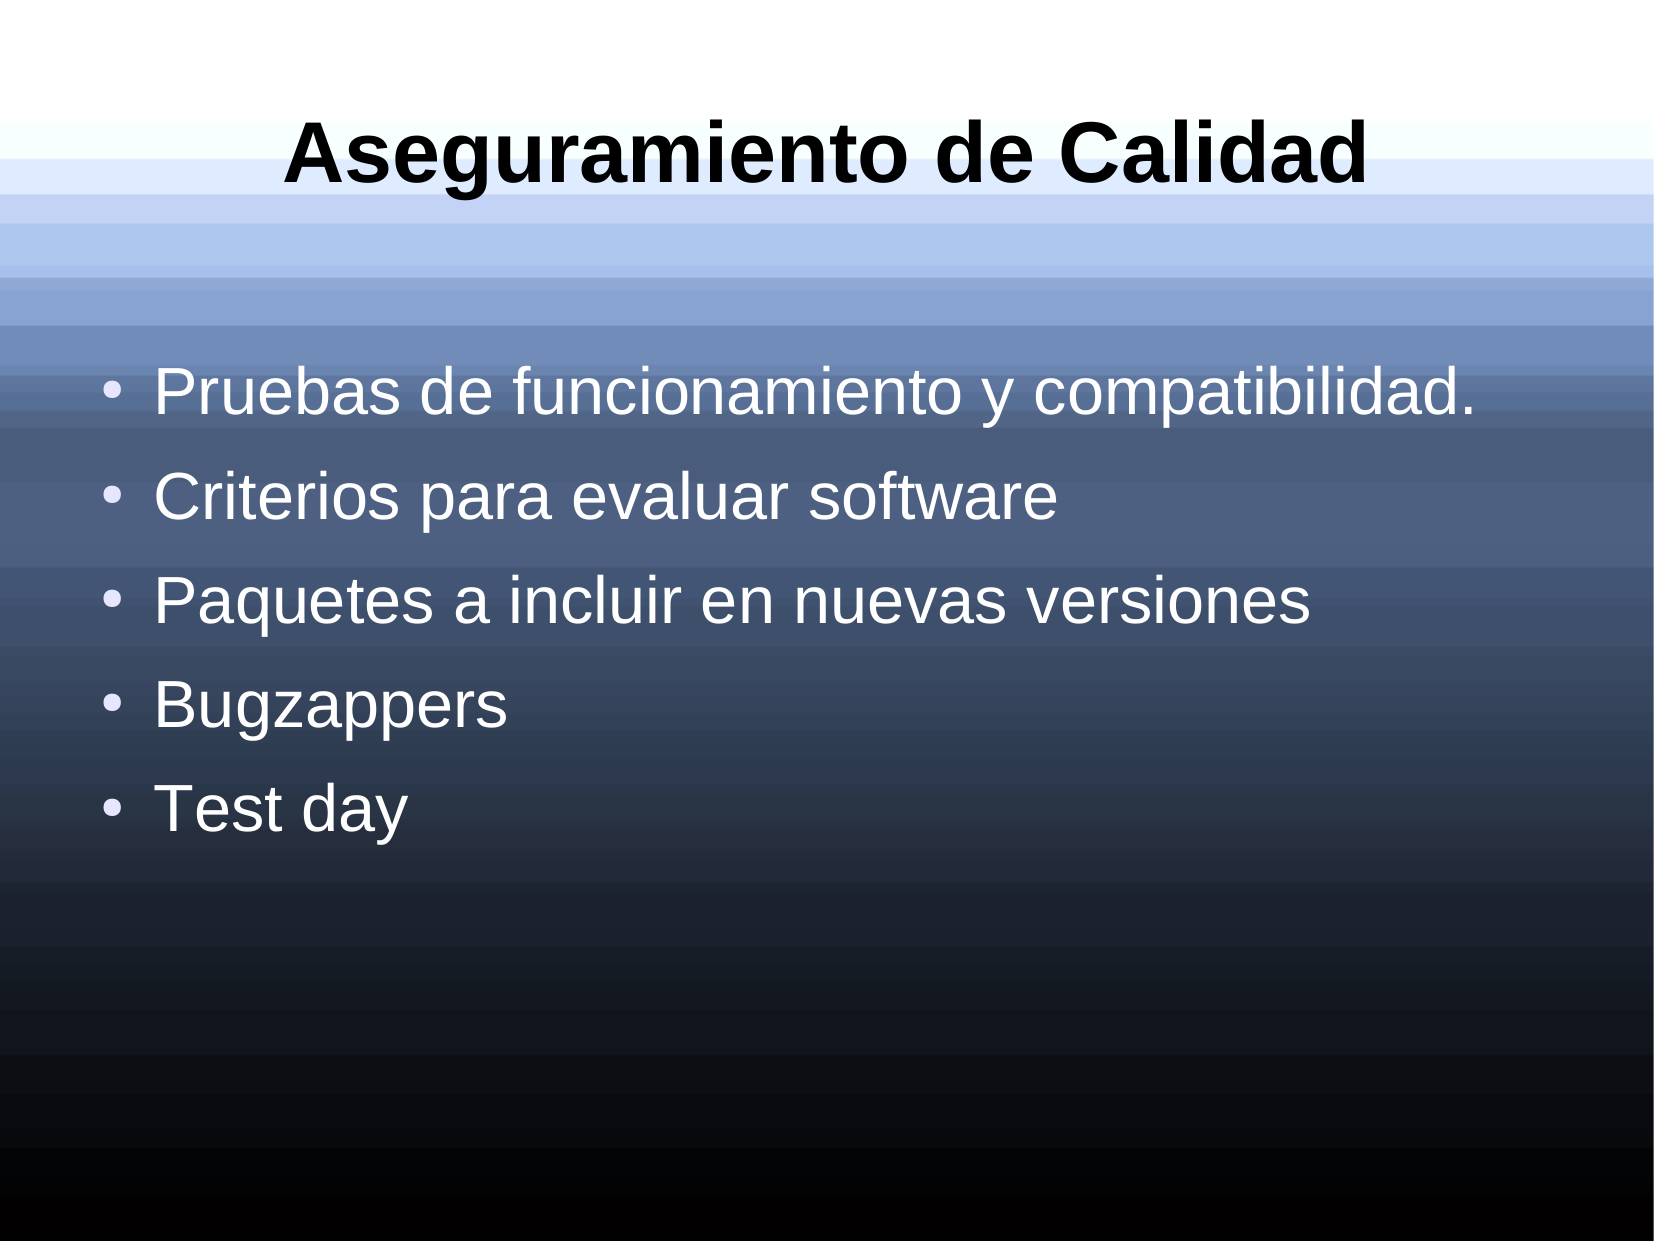

# Aseguramiento de Calidad
Pruebas de funcionamiento y compatibilidad.
Criterios para evaluar software
Paquetes a incluir en nuevas versiones
Bugzappers
Test day